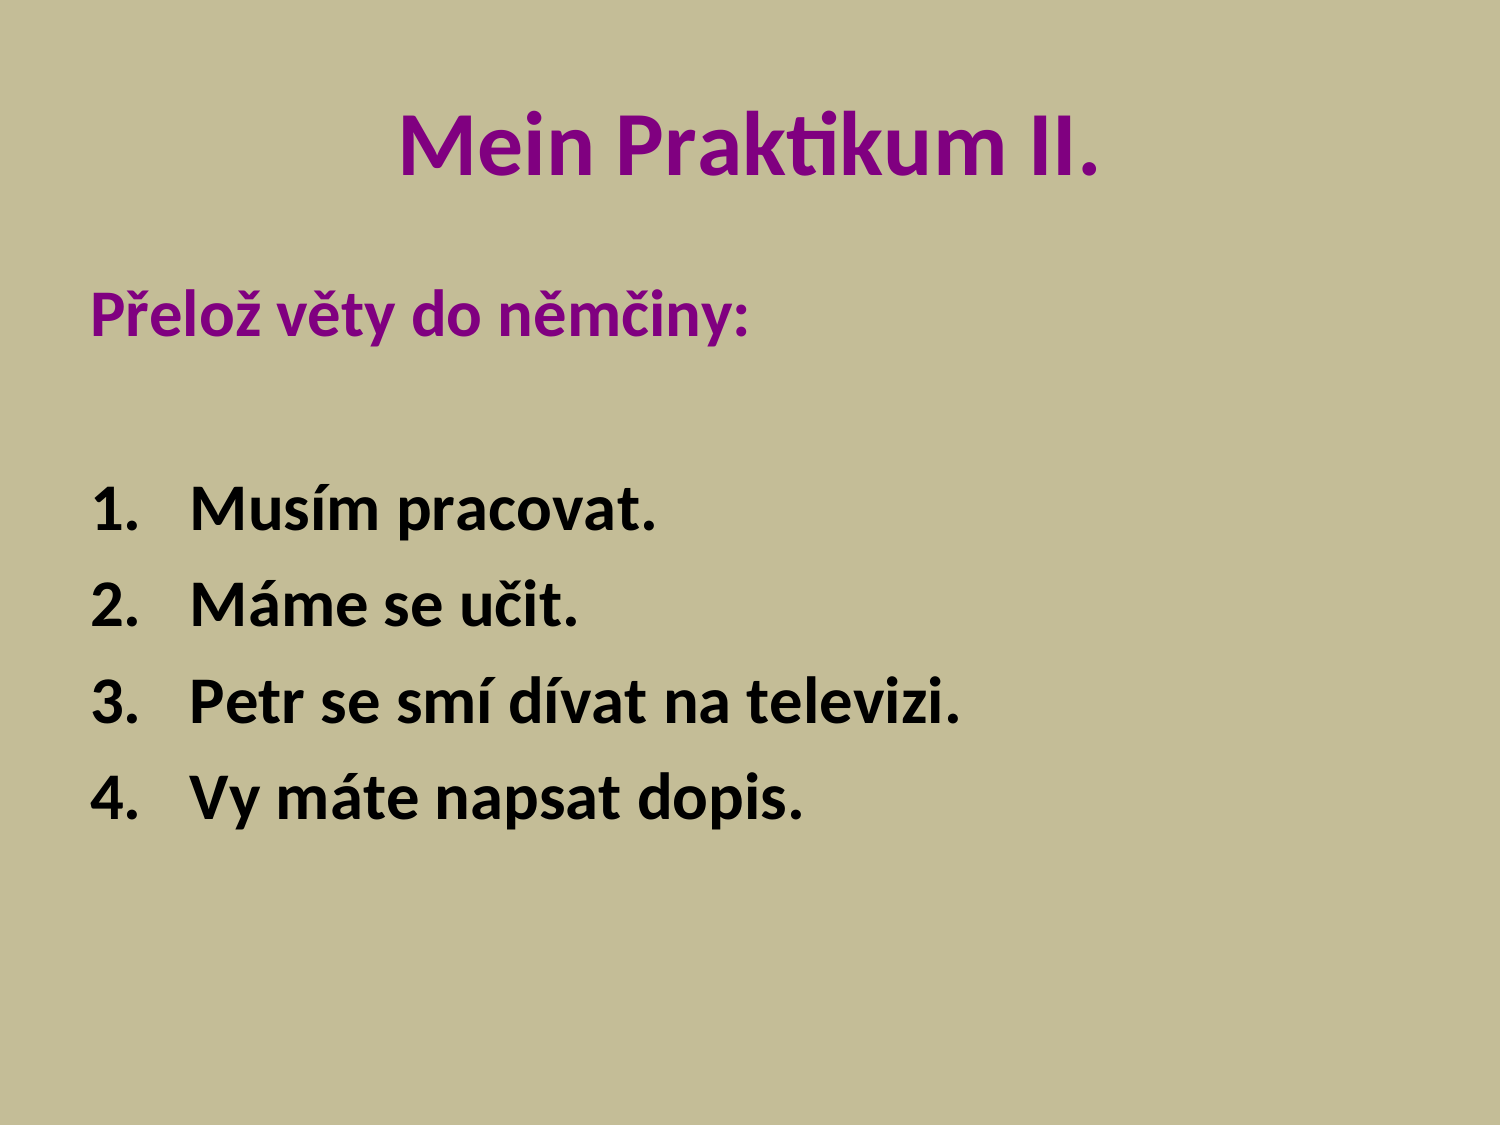

# Mein Praktikum II.
Přelož věty do němčiny:
Musím pracovat.
Máme se učit.
Petr se smí dívat na televizi.
Vy máte napsat dopis.